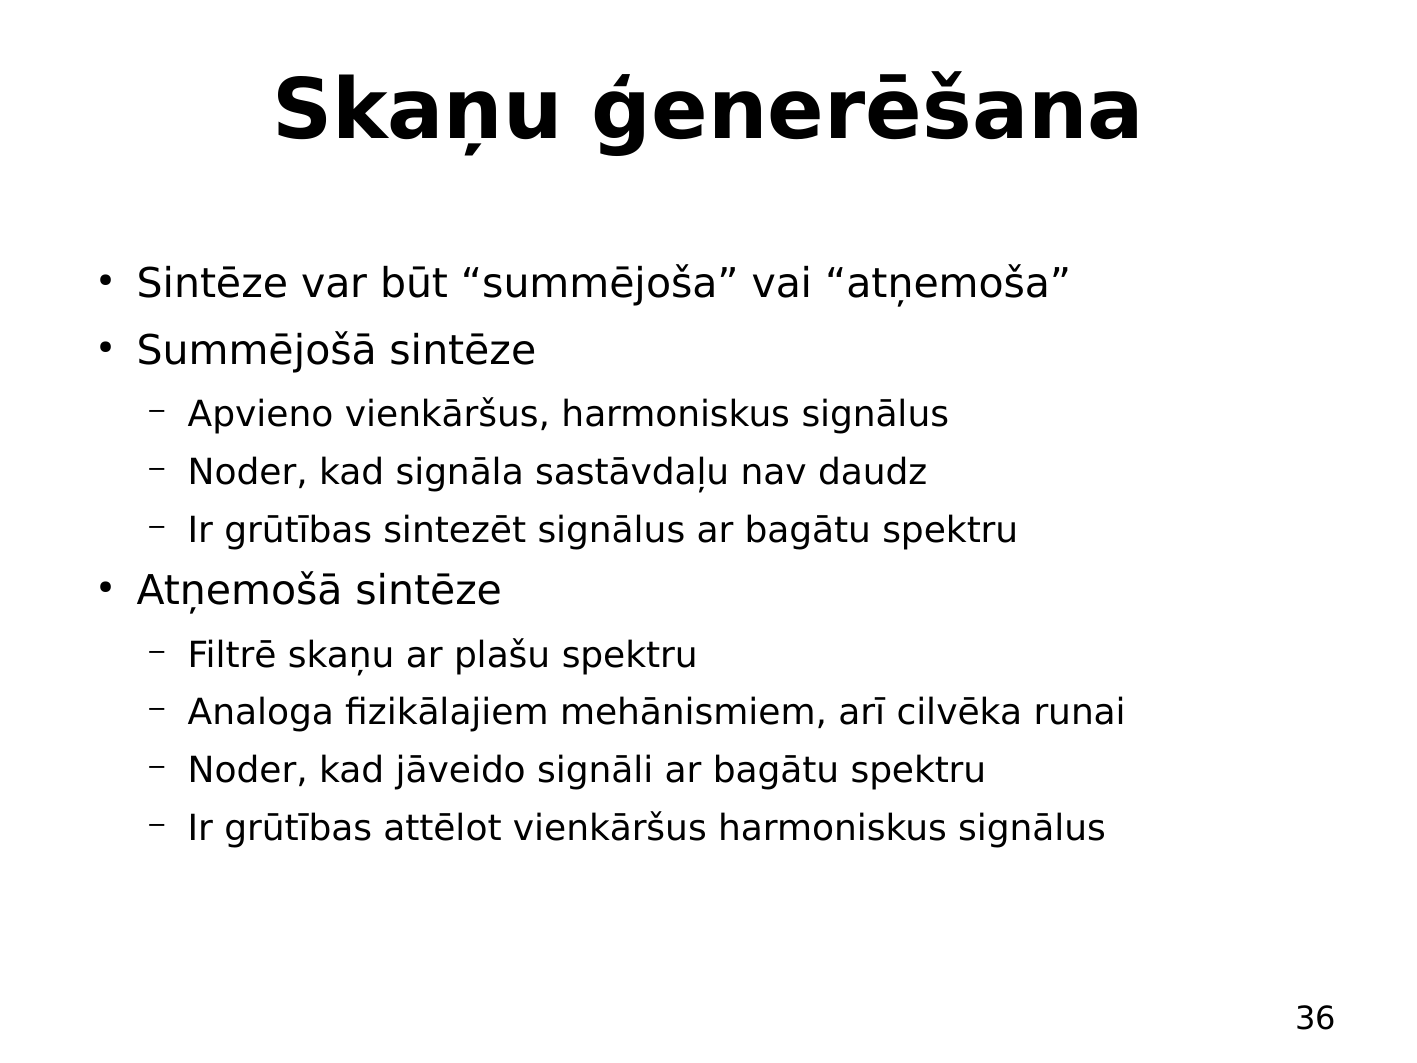

# Skaņu ģenerēšana
Sintēze var būt “summējoša” vai “atņemoša”
Summējošā sintēze
Apvieno vienkāršus, harmoniskus signālus
Noder, kad signāla sastāvdaļu nav daudz
Ir grūtības sintezēt signālus ar bagātu spektru
Atņemošā sintēze
Filtrē skaņu ar plašu spektru
Analoga fizikālajiem mehānismiem, arī cilvēka runai
Noder, kad jāveido signāli ar bagātu spektru
Ir grūtības attēlot vienkāršus harmoniskus signālus